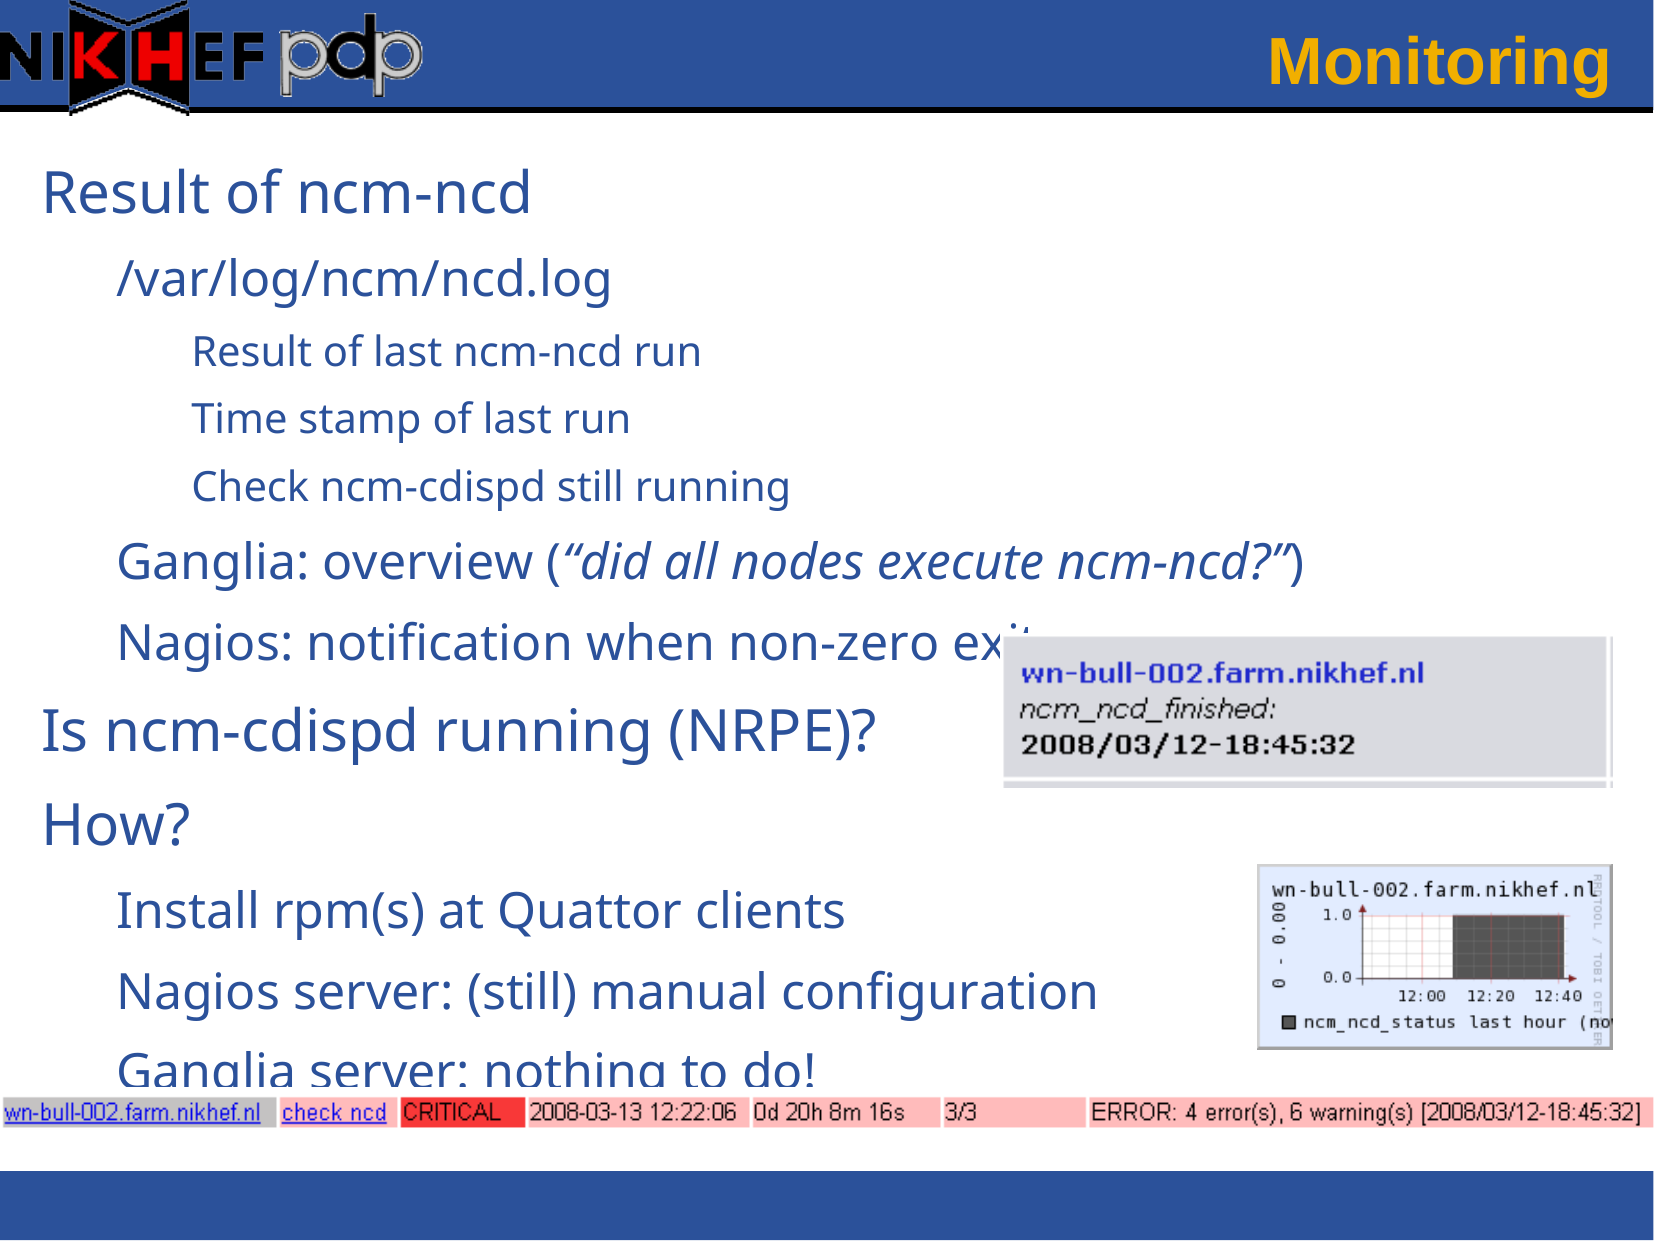

# Monitoring
Result of ncm-ncd
/var/log/ncm/ncd.log
Result of last ncm-ncd run
Time stamp of last run
Check ncm-cdispd still running
Ganglia: overview (“did all nodes execute ncm-ncd?”)
Nagios: notification when non-zero exit
Is ncm-cdispd running (NRPE)?
How?
Install rpm(s) at Quattor clients
Nagios server: (still) manual configuration
Ganglia server: nothing to do!